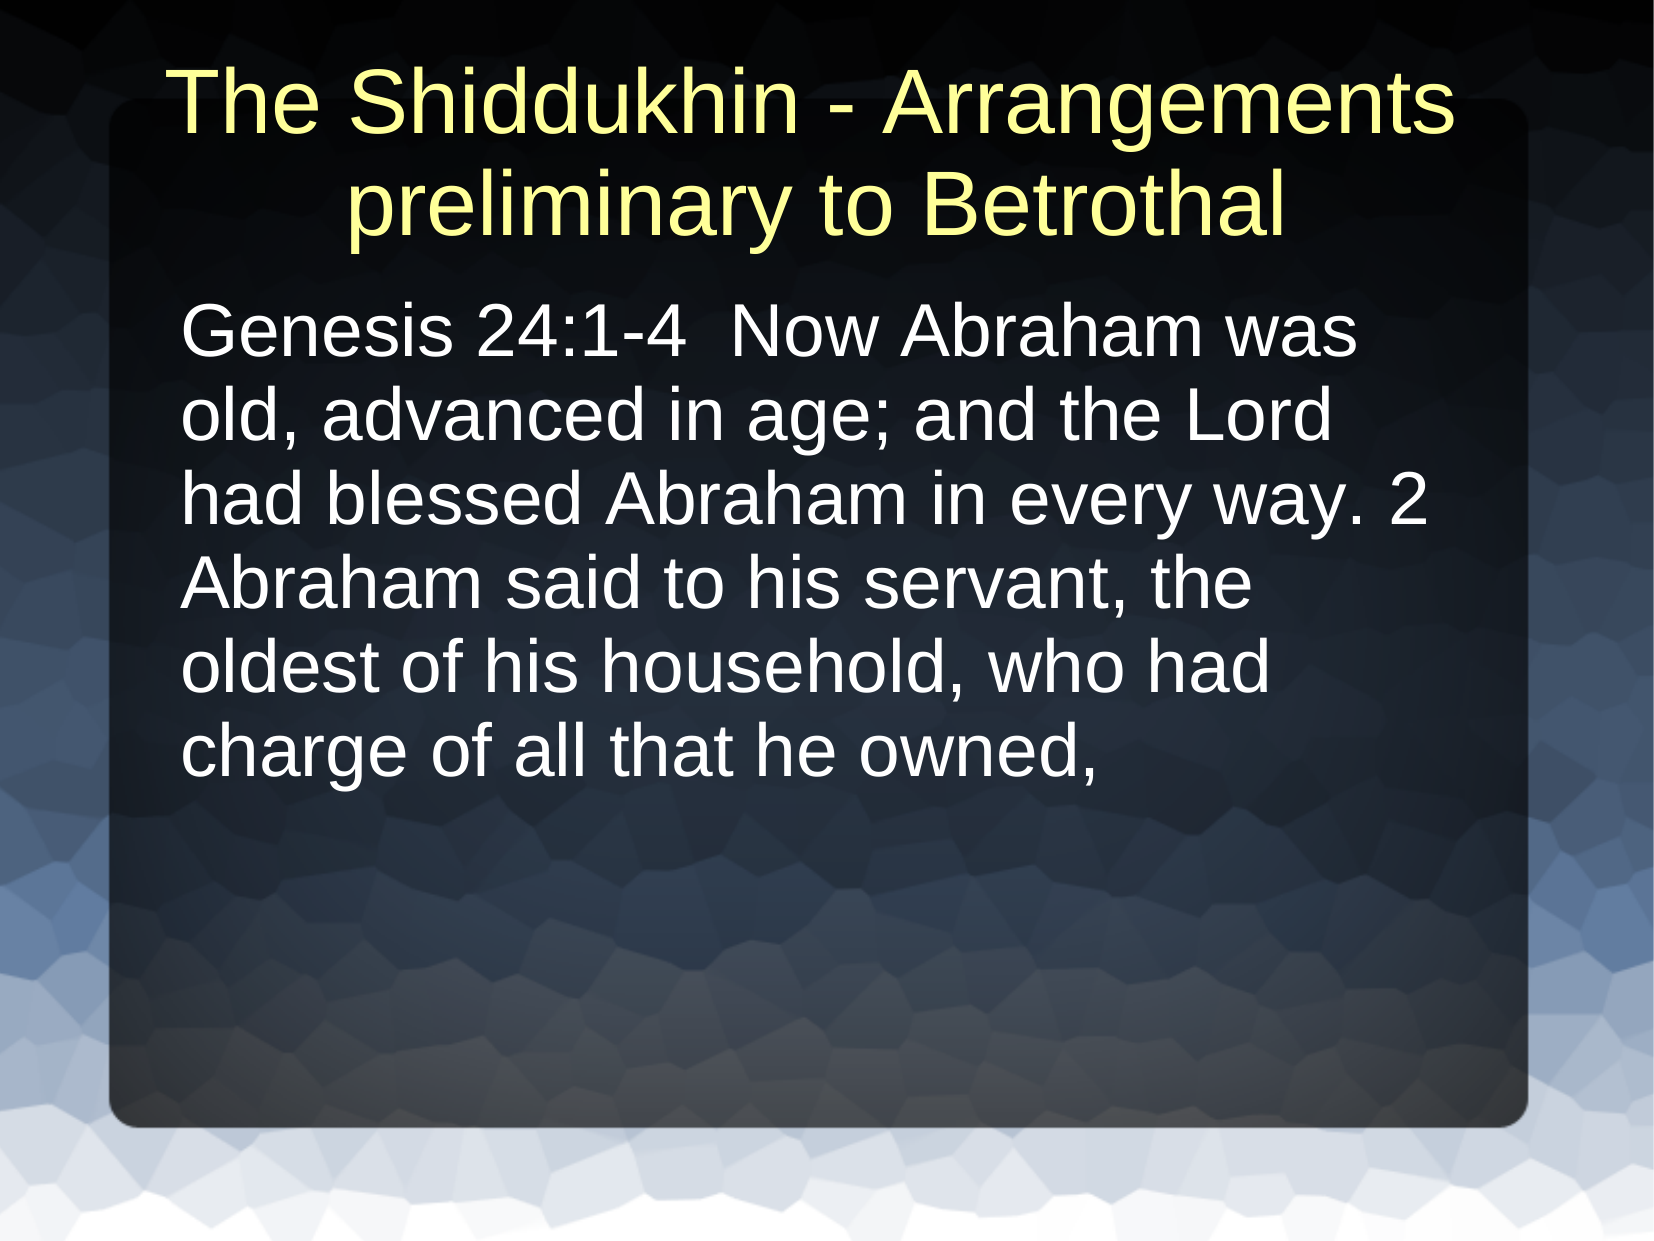

# The Shiddukhin - Arrangements preliminary to Betrothal
Genesis 24:1-4 Now Abraham was old, advanced in age; and the Lord had blessed Abraham in every way. 2 Abraham said to his servant, the oldest of his household, who had charge of all that he owned,